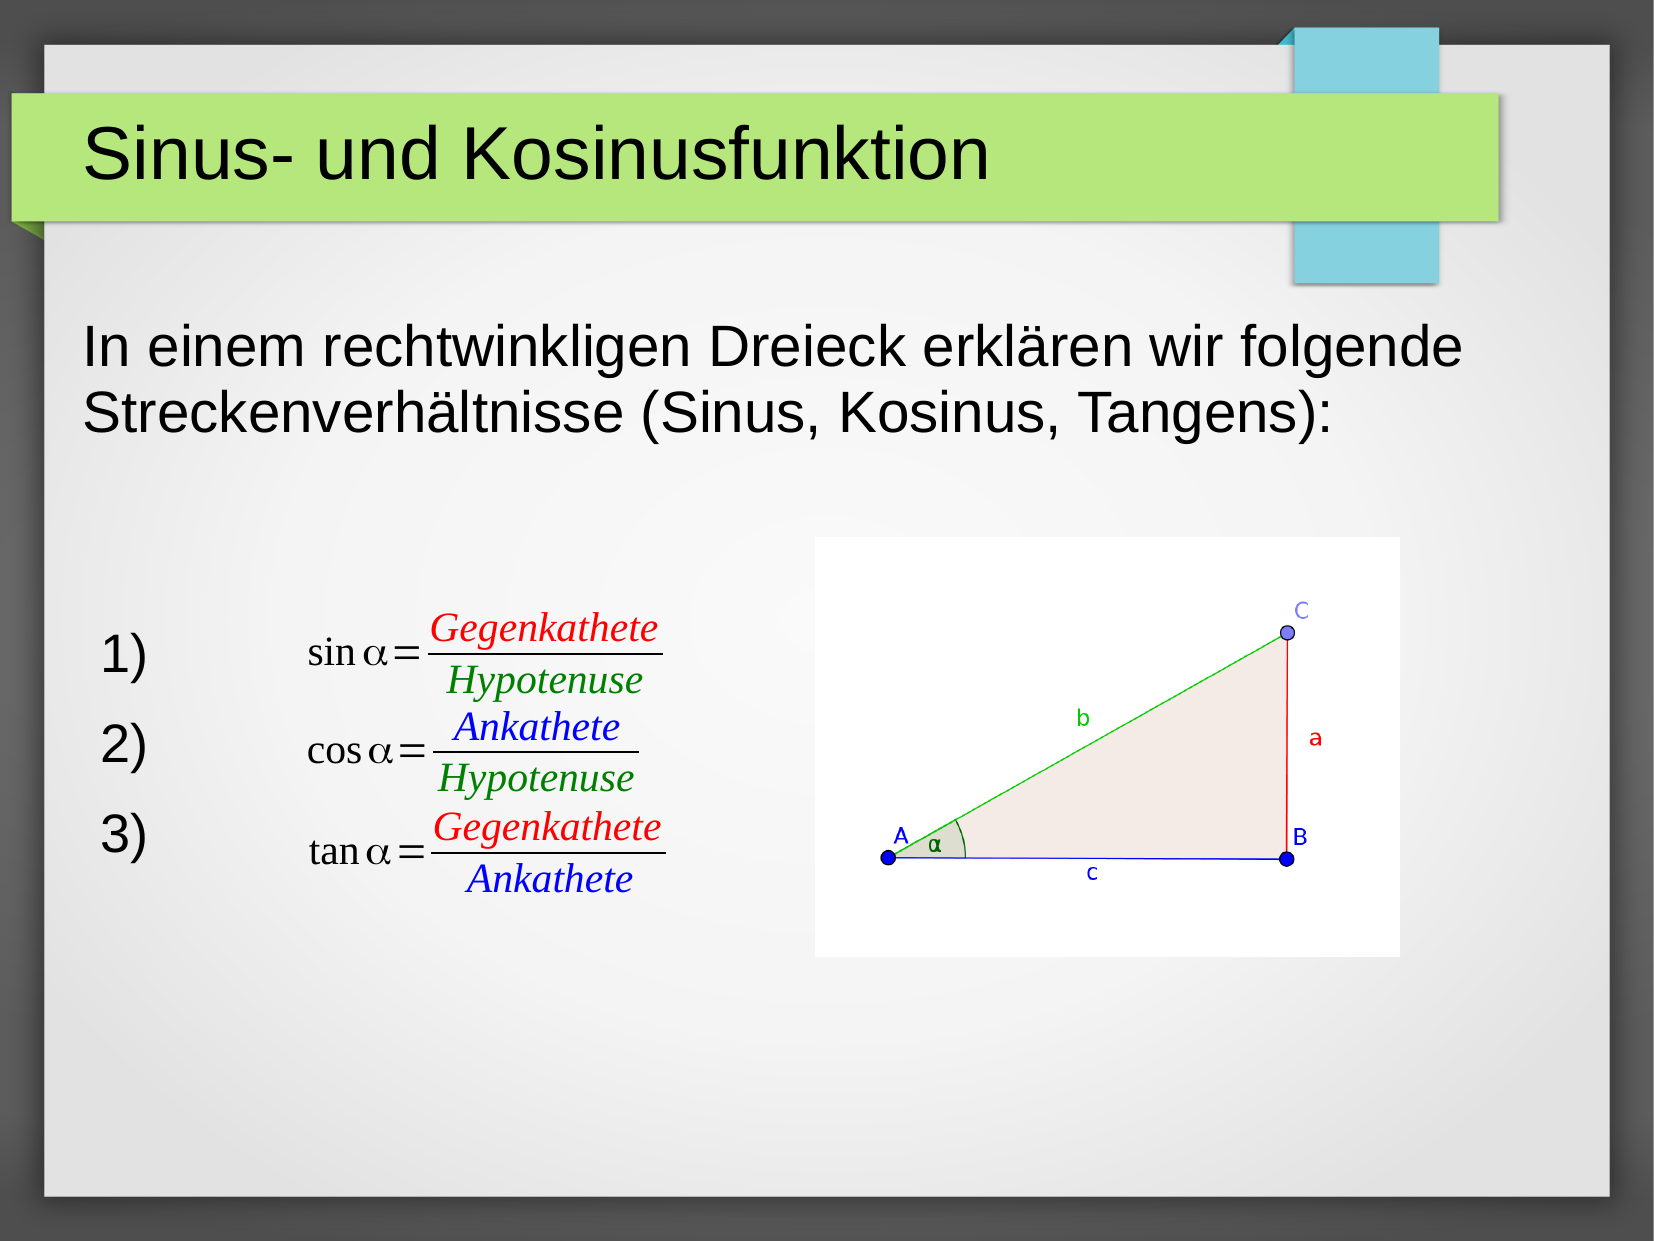

# Sinus- und Kosinusfunktion
In einem rechtwinkligen Dreieck erklären wir folgende Streckenverhältnisse (Sinus, Kosinus, Tangens):